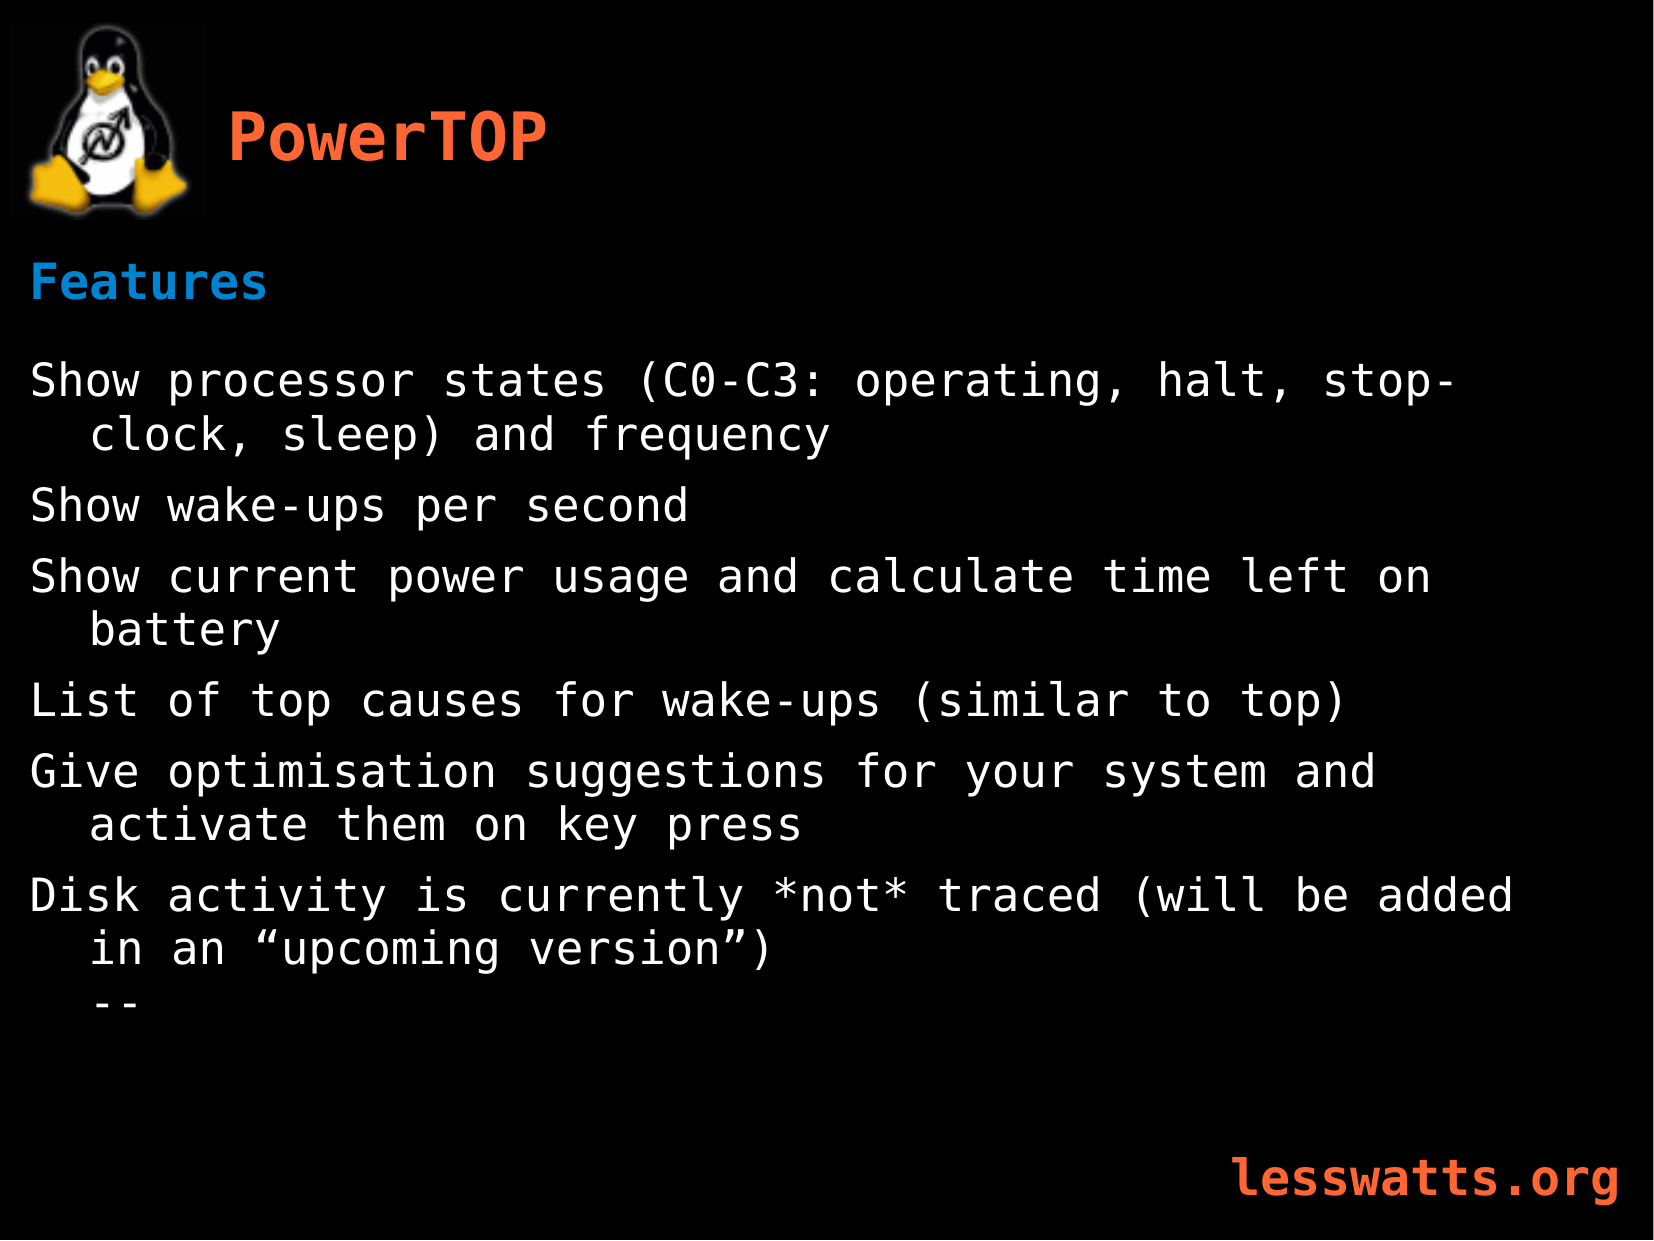

# Features
Show processor states (C0-C3: operating, halt, stop-clock, sleep) and frequency
Show wake-ups per second
Show current power usage and calculate time left on battery
List of top causes for wake-ups (similar to top)
Give optimisation suggestions for your system and activate them on key press
Disk activity is currently *not* traced (will be added in an “upcoming version”)
--